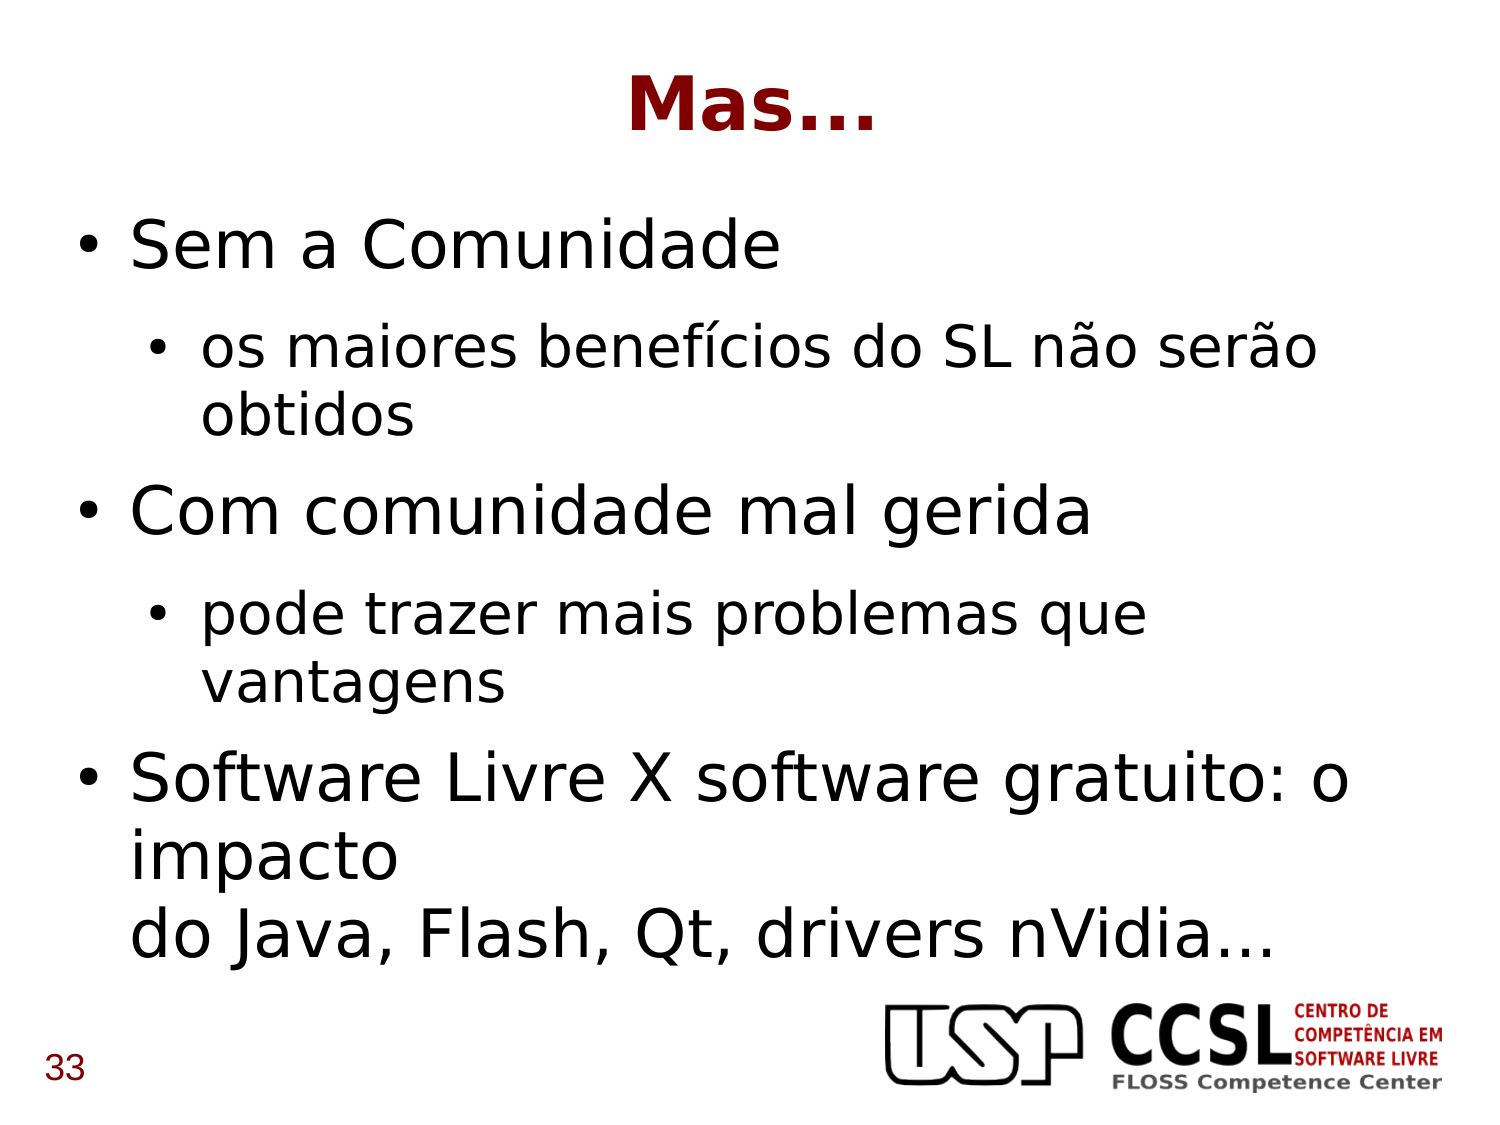

# Mas...
Sem a Comunidade
os maiores benefícios do SL não serão obtidos
Com comunidade mal gerida
pode trazer mais problemas que vantagens
Software Livre X software gratuito: o impacto
do Java, Flash, Qt, drivers nVidia...